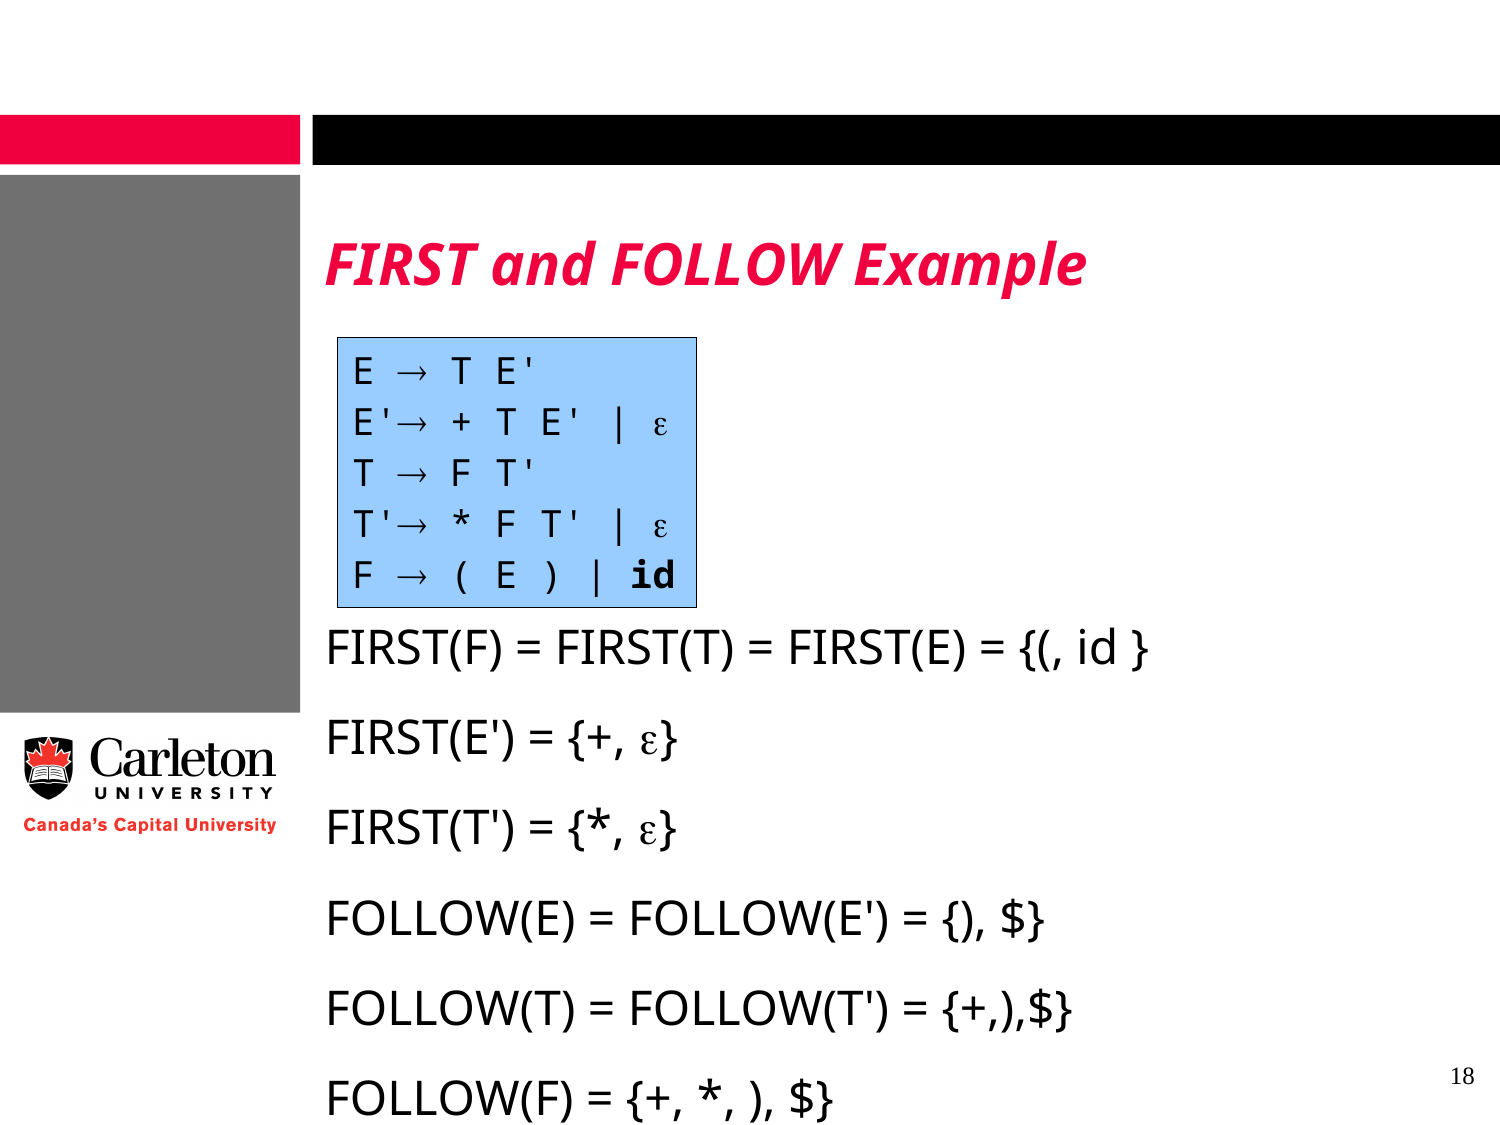

# FIRST and FOLLOW Example
E  T E'
E' + T E' | e
T  F T'
T' * F T' | e
F  ( E ) | id
FIRST(F) = FIRST(T) = FIRST(E) = {(, id }
FIRST(E') = {+, e}
FIRST(T') = {*, e}
FOLLOW(E) = FOLLOW(E') = {), $}
FOLLOW(T) = FOLLOW(T') = {+,),$}
FOLLOW(F) = {+, *, ), $}
18